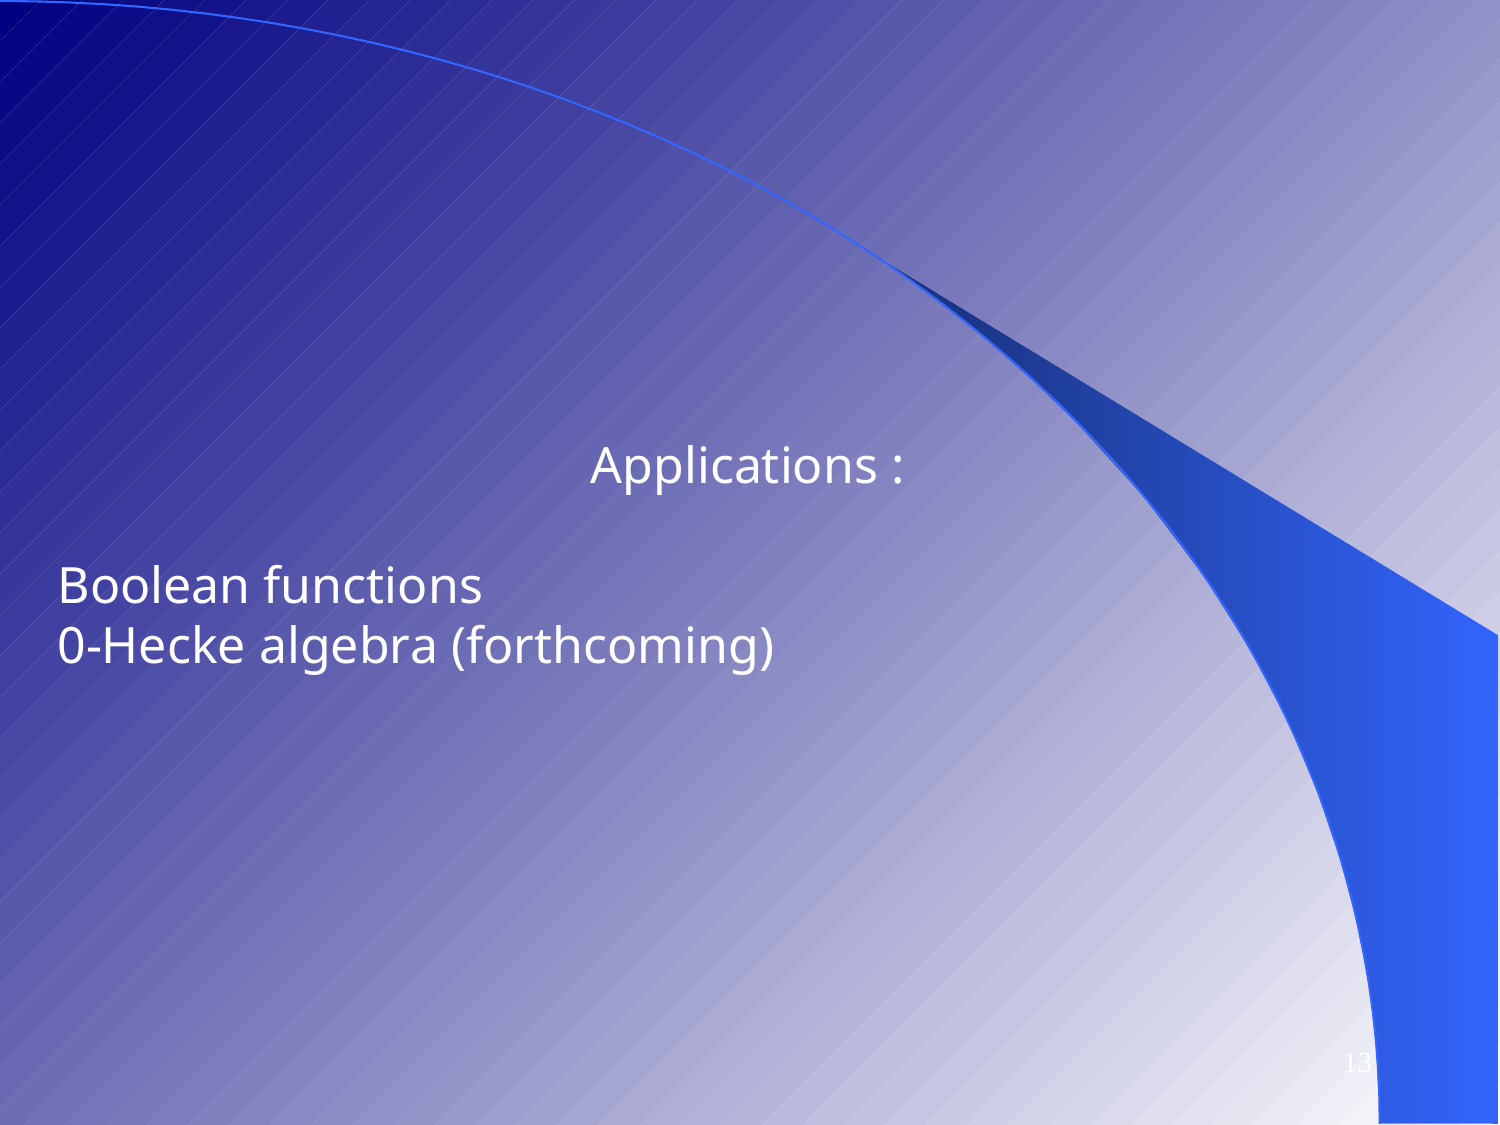

Applications :
 Boolean functions
 0-Hecke algebra (forthcoming)
13